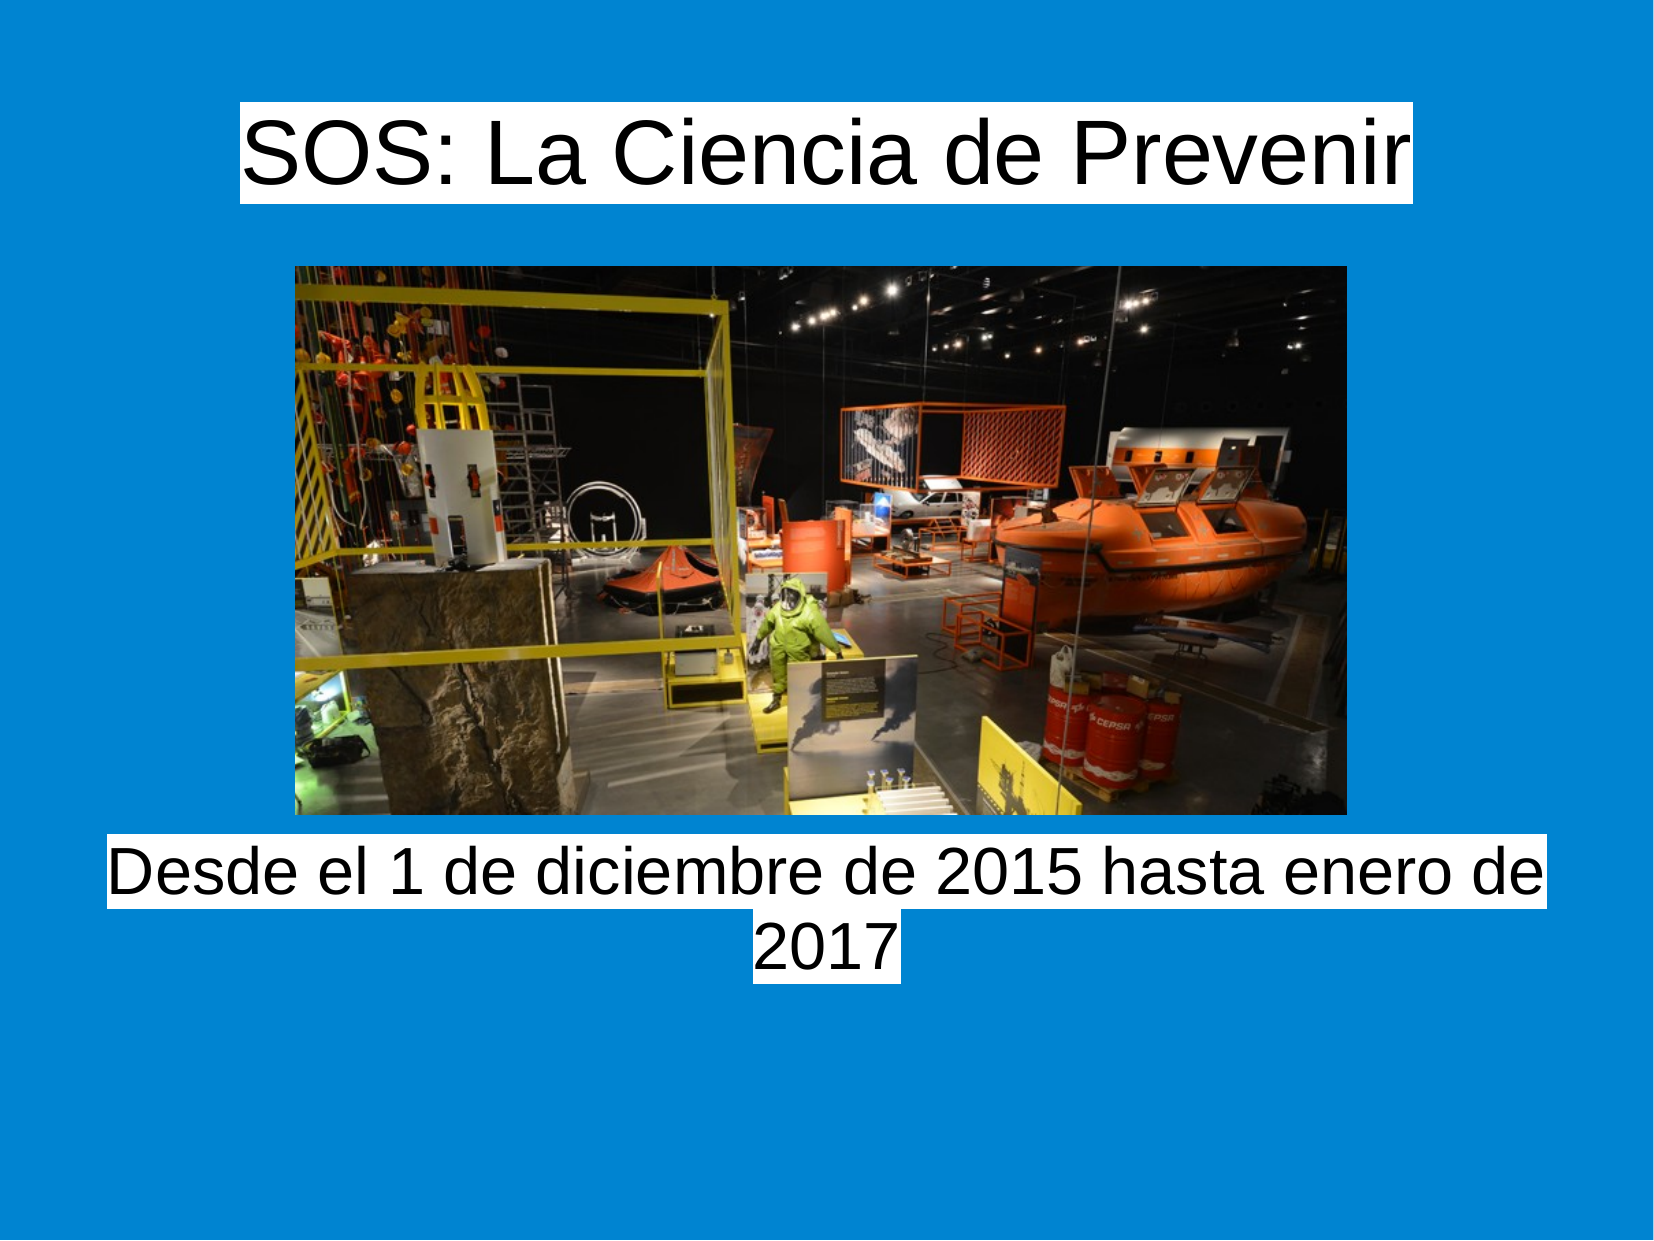

# SOS: La Ciencia de Prevenir
Desde el 1 de diciembre de 2015 hasta enero de 2017